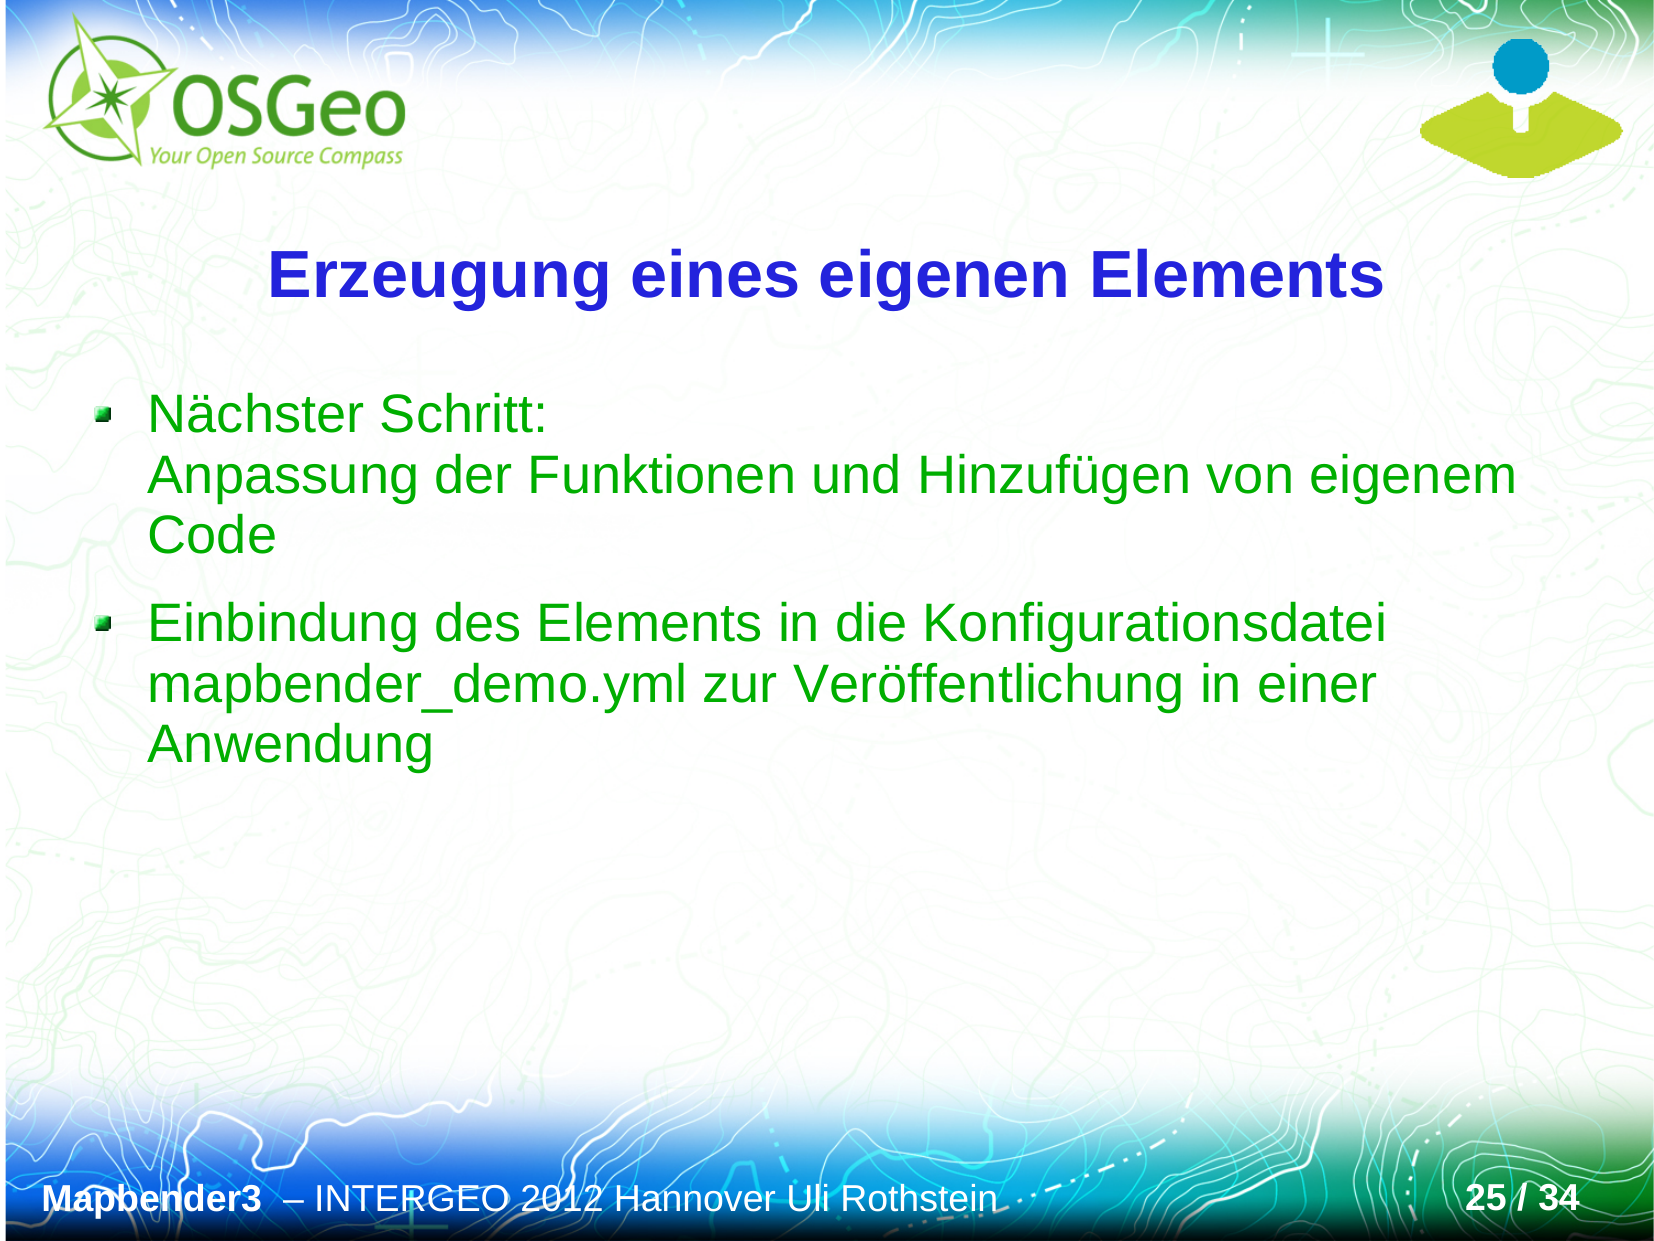

# Erzeugung eines eigenen Elements
Nächster Schritt:
Anpassung der Funktionen und Hinzufügen von eigenem Code
Einbindung des Elements in die Konfigurationsdatei mapbender_demo.yml zur Veröffentlichung in einer Anwendung